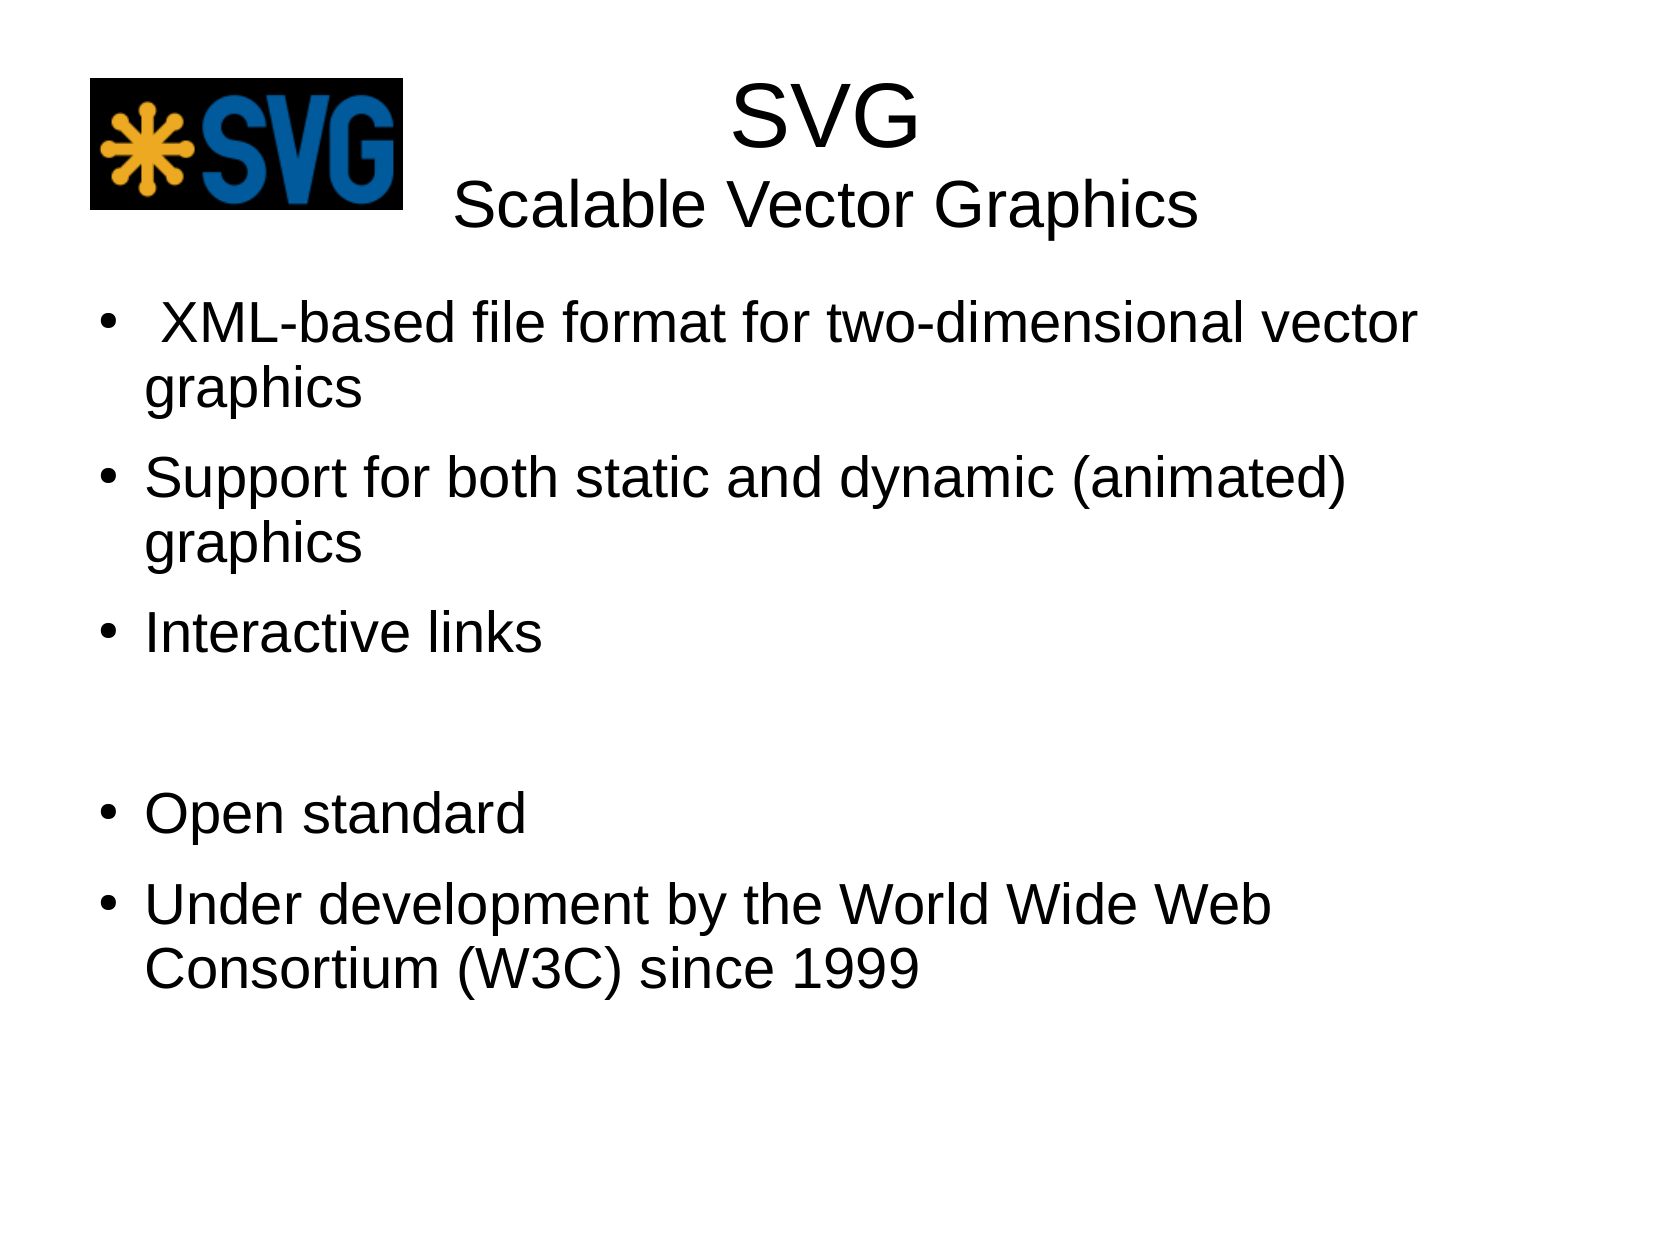

# SVG Scalable Vector Graphics
 XML-based file format for two-dimensional vector graphics
Support for both static and dynamic (animated) graphics
Interactive links
Open standard
Under development by the World Wide Web Consortium (W3C) since 1999